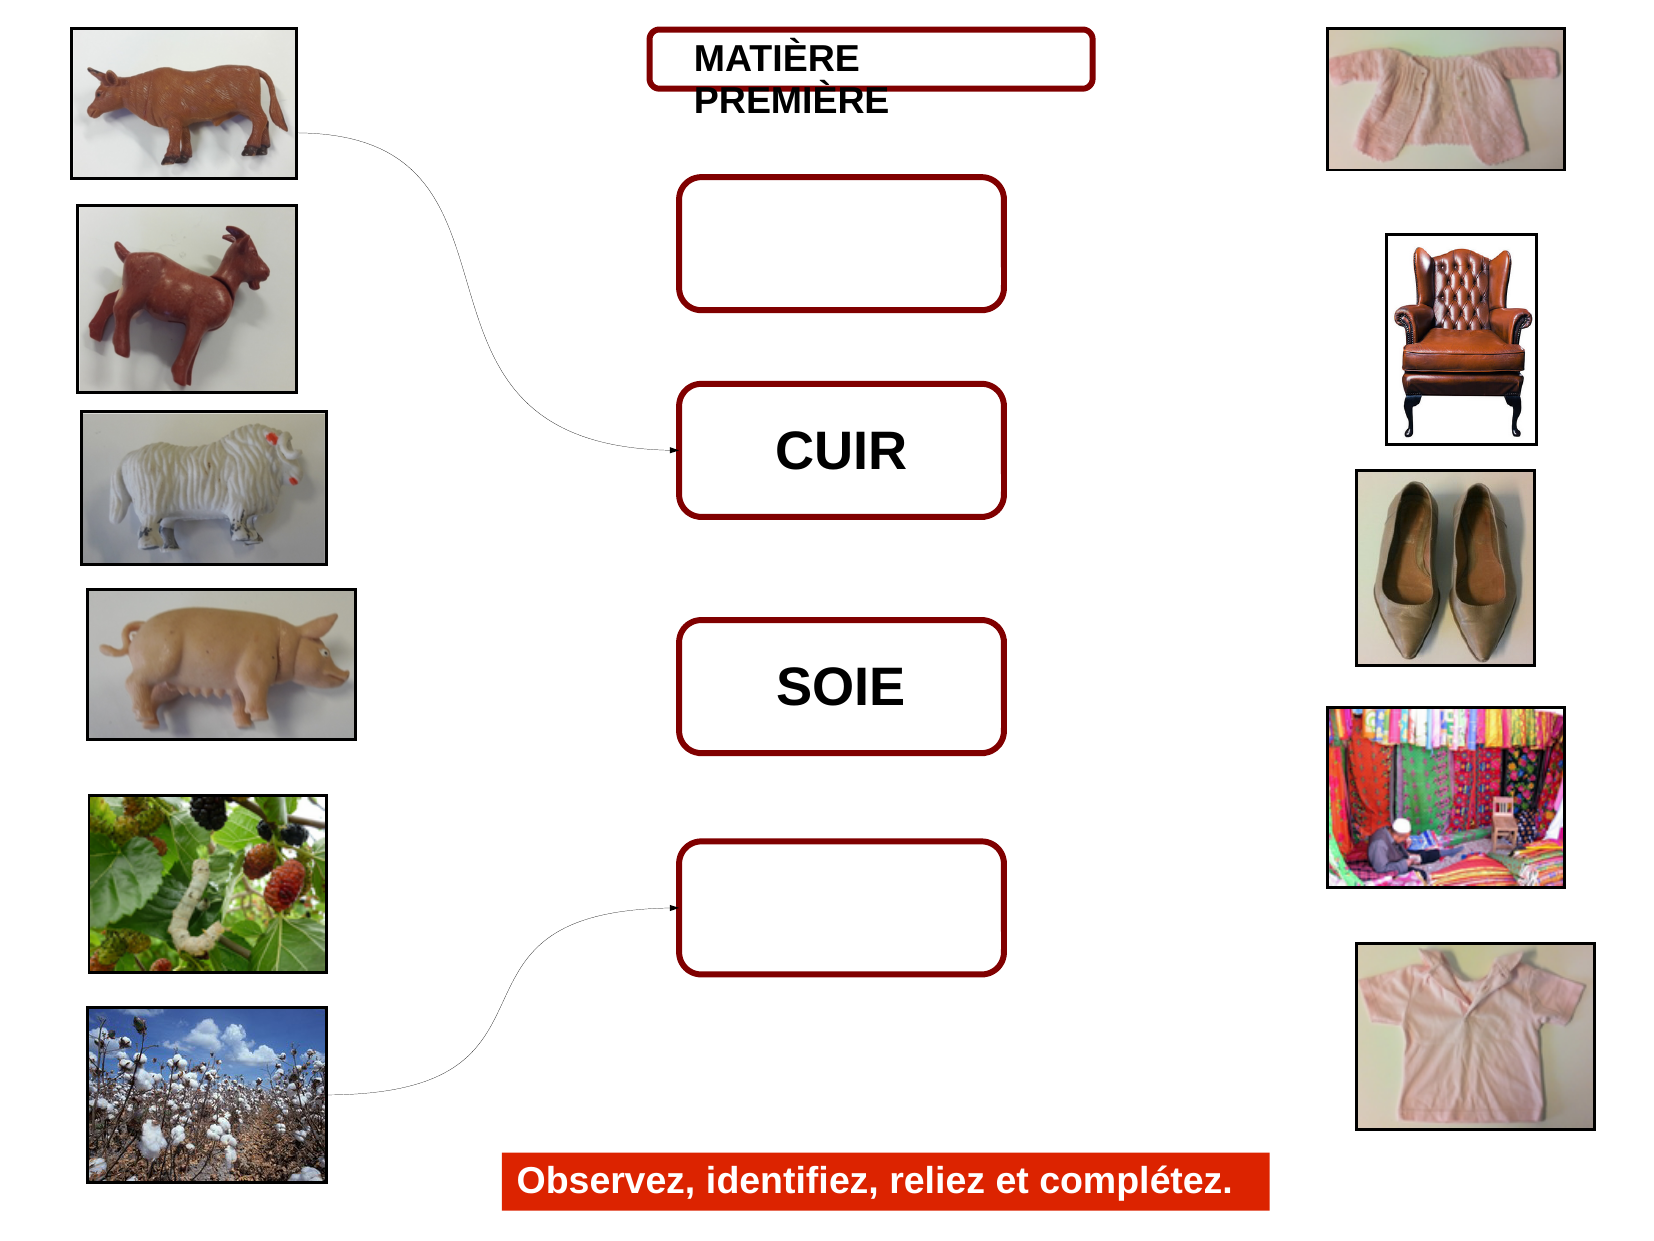

MATIÈRE PREMIÈRE
CUIR
SOIE
Observez, identifiez, reliez et complétez.